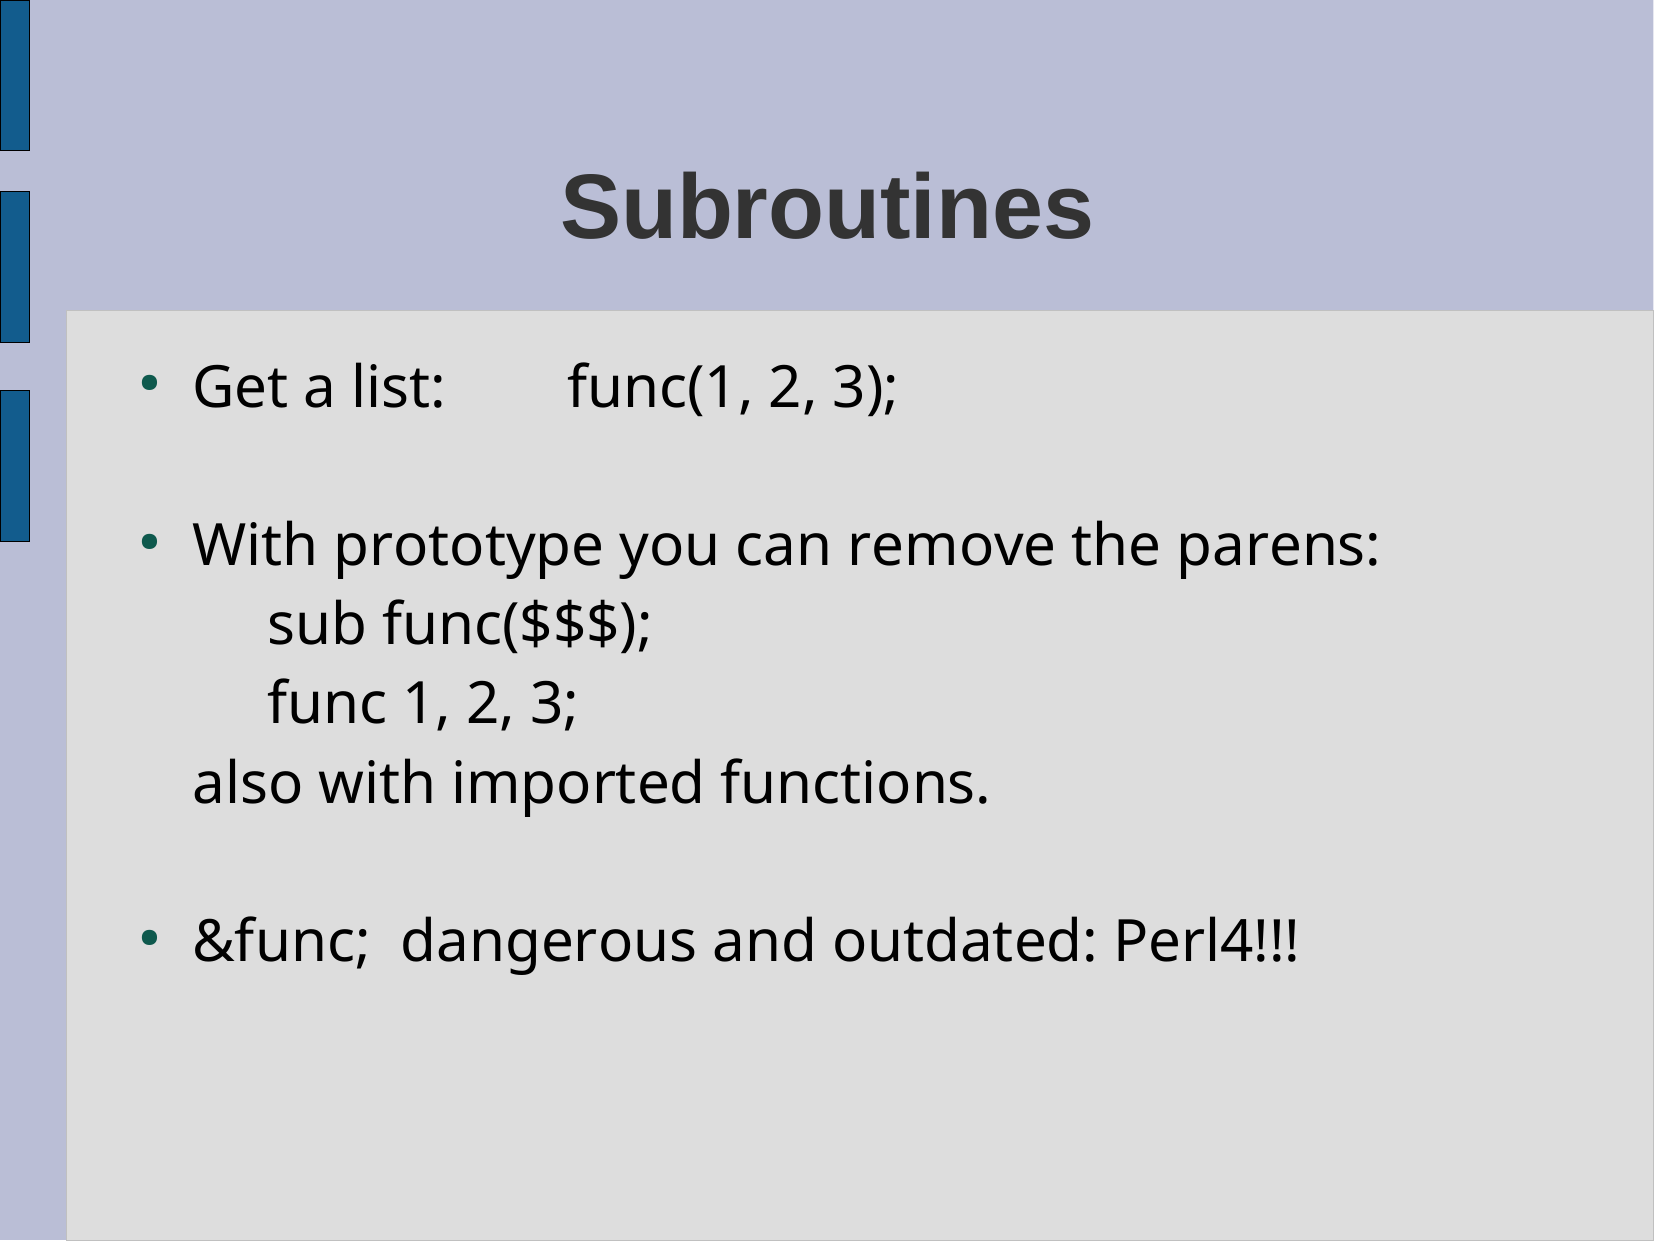

# Subroutines
Get a list:		func(1, 2, 3);
With prototype you can remove the parens:
	sub func($$$);
	func 1, 2, 3;
also with imported functions.
&func; dangerous and outdated: Perl4!!!